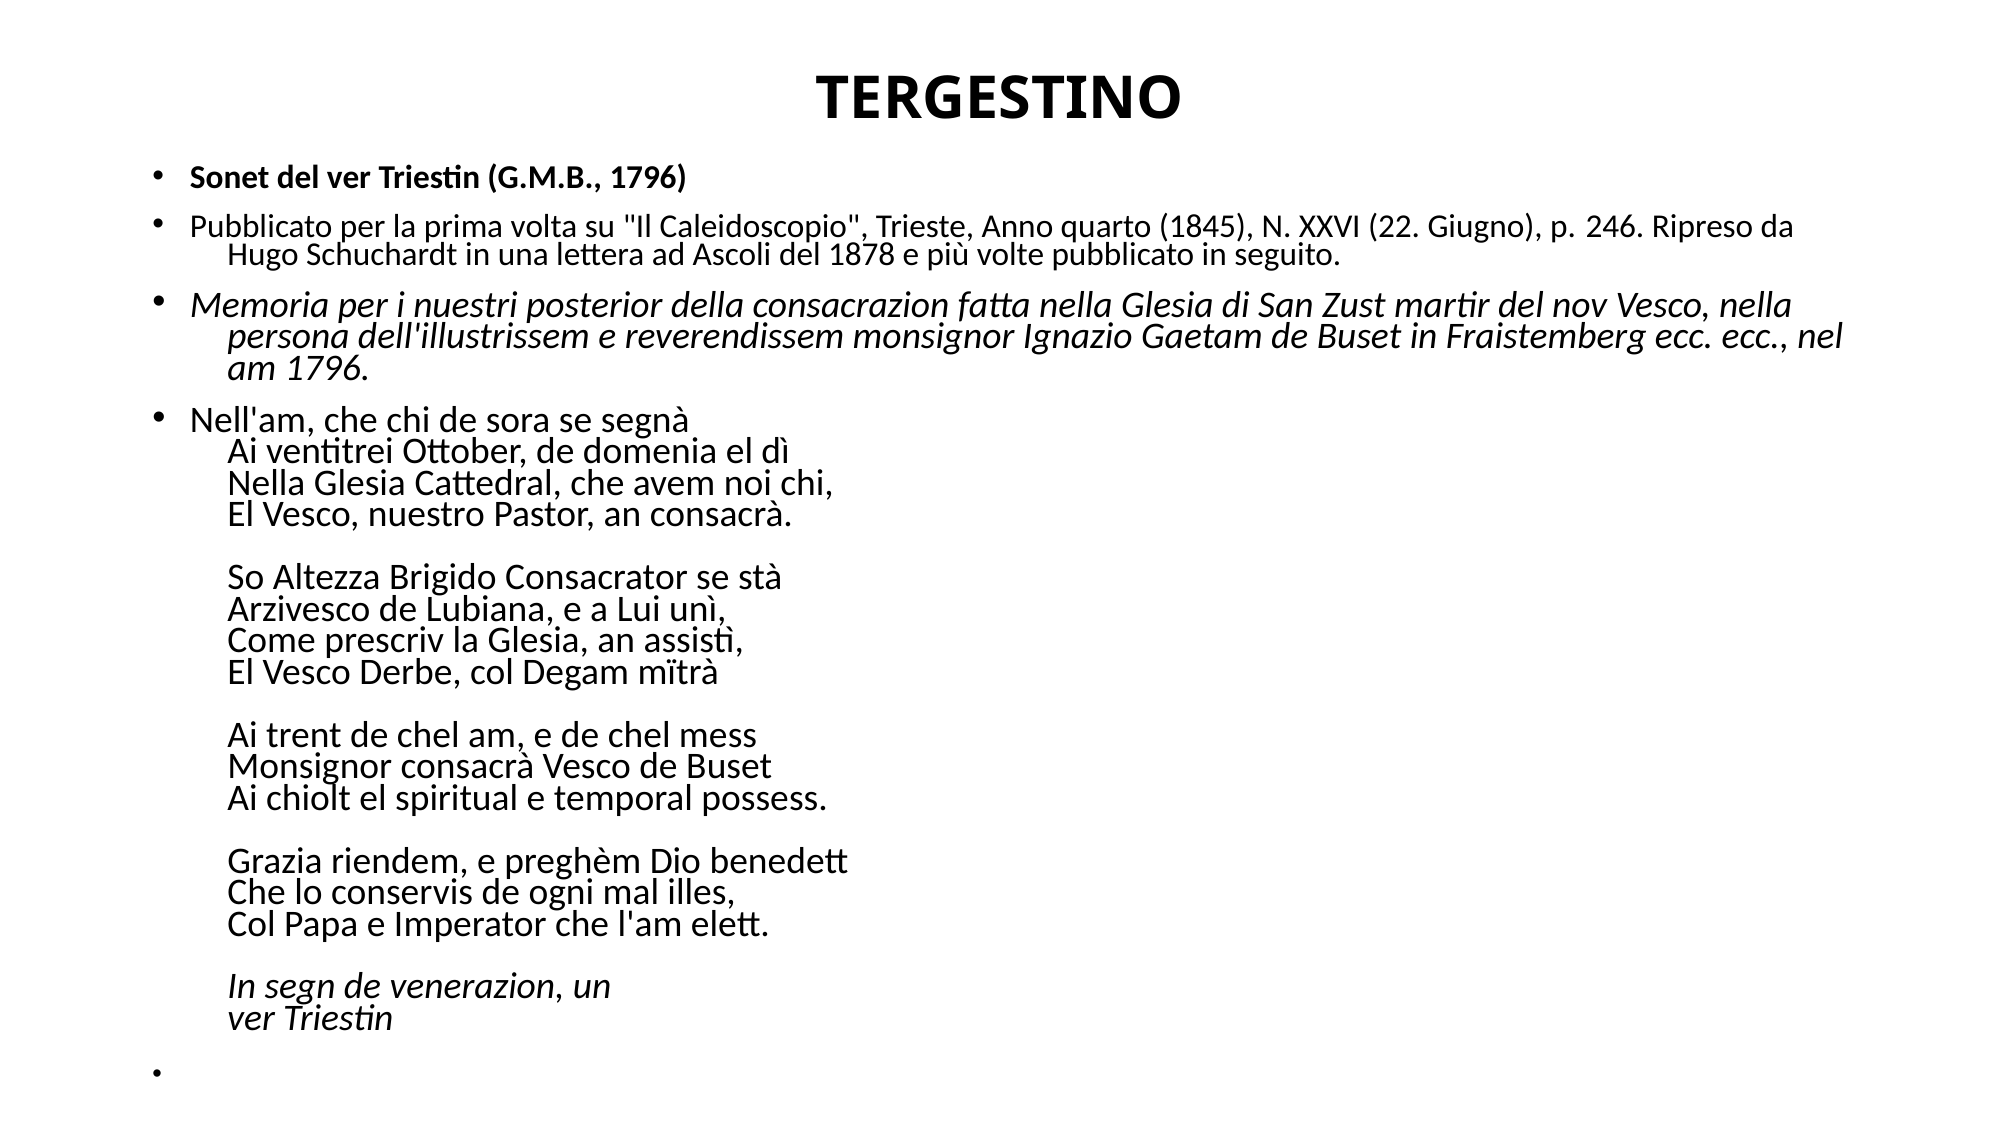

# TERGESTINO
Sonet del ver Triestin (G.M.B., 1796)
Pubblicato per la prima volta su "Il Caleidoscopio", Trieste, Anno quarto (1845), N. XXVI (22. Giugno), p. 246. Ripreso da Hugo Schuchardt in una lettera ad Ascoli del 1878 e più volte pubblicato in seguito.
Memoria per i nuestri posterior della consacrazion fatta nella Glesia di San Zust martir del nov Vesco, nella persona dell'illustrissem e reverendissem monsignor Ignazio Gaetam de Buset in Fraistemberg ecc. ecc., nel am 1796.
Nell'am, che chi de sora se segnà
Ai ventitrei Ottober, de domenia el dì
Nella Glesia Cattedral, che avem noi chi,
El Vesco, nuestro Pastor, an consacrà.
So Altezza Brigido Consacrator se stà
Arzivesco de Lubiana, e a Lui unì,
Come prescriv la Glesia, an assistì,
El Vesco Derbe, col Degam mïtrà
Ai trent de chel am, e de chel mess
Monsignor consacrà Vesco de Buset
Ai chiolt el spiritual e temporal possess.
Grazia riendem, e preghèm Dio benedett
Che lo conservis de ogni mal illes,
Col Papa e Imperator che l'am elett.
In segn de venerazion, un
ver Triestin